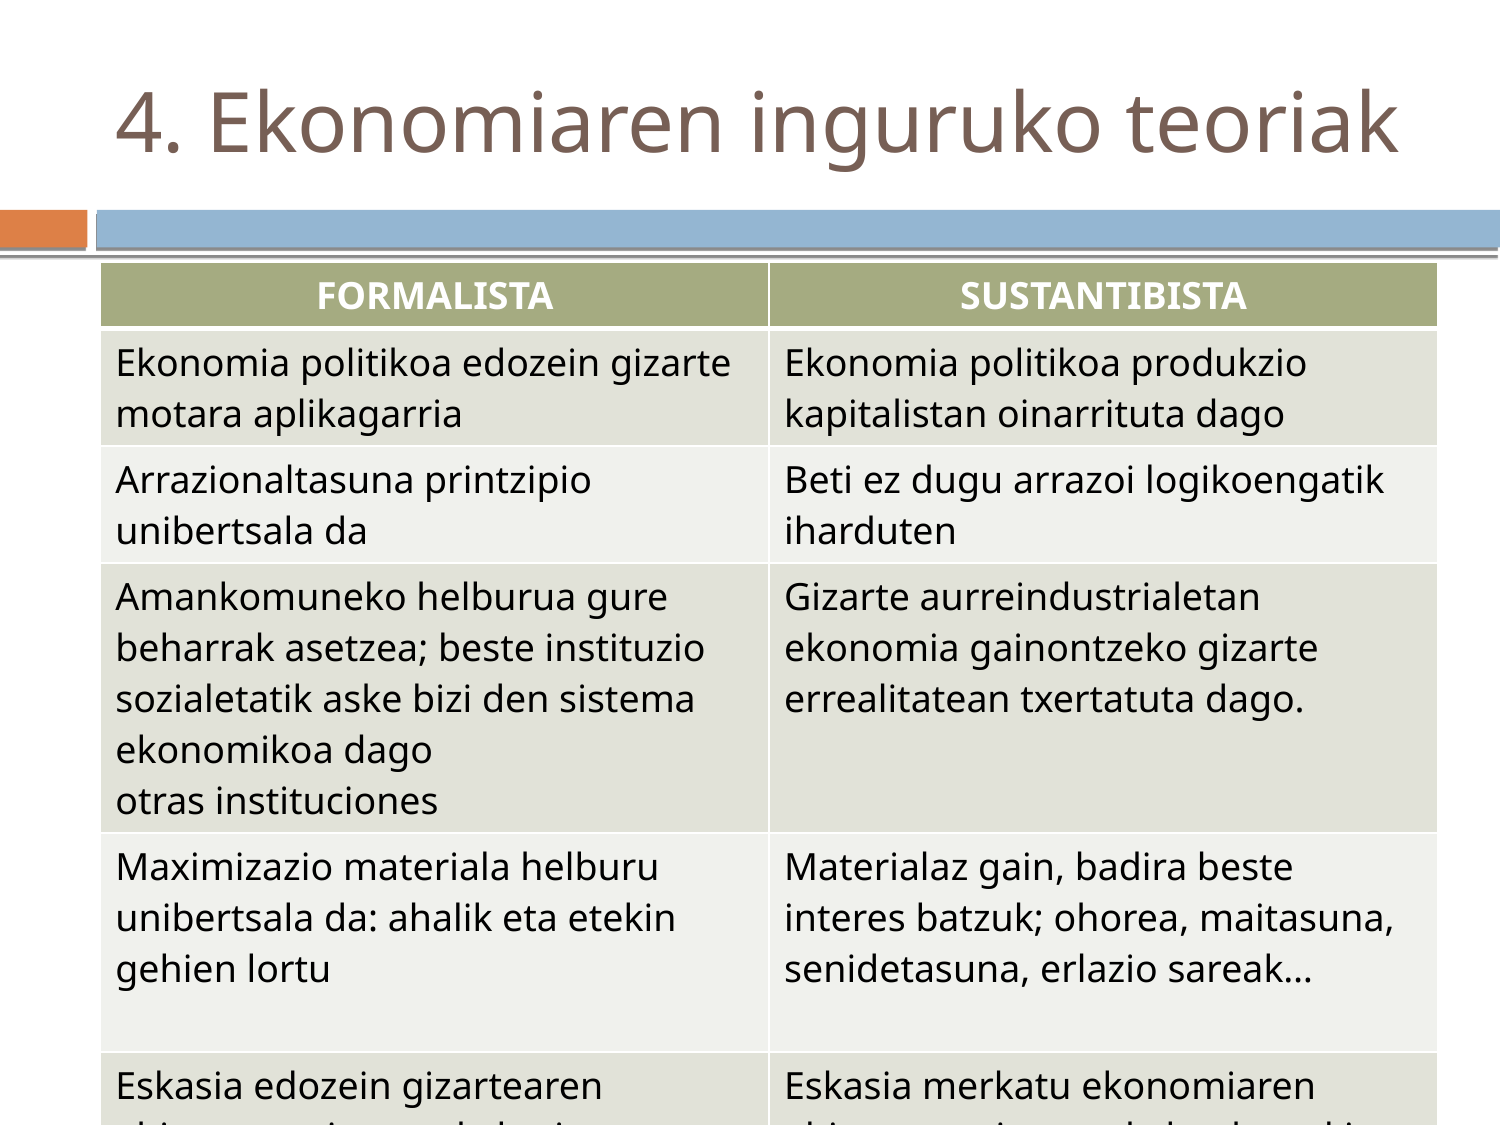

# 4. Ekonomiaren inguruko teoriak
| FORMALISTA | SUSTANTIBISTA |
| --- | --- |
| Ekonomia politikoa edozein gizarte motara aplikagarria | Ekonomia politikoa produkzio kapitalistan oinarrituta dago |
| Arrazionaltasuna printzipio unibertsala da | Beti ez dugu arrazoi logikoengatik iharduten |
| Amankomuneko helburua gure beharrak asetzea; beste instituzio sozialetatik aske bizi den sistema ekonomikoa dago otras instituciones | Gizarte aurreindustrialetan ekonomia gainontzeko gizarte errealitatean txertatuta dago. |
| Maximizazio materiala helburu unibertsala da: ahalik eta etekin gehien lortu | Materialaz gain, badira beste interes batzuk; ohorea, maitasuna, senidetasuna, erlazio sareak… |
| Eskasia edozein gizartearen abiapuntua izaten da beti | Eskasia merkatu ekonomiaren abiapuntua izaten da konkretuki |